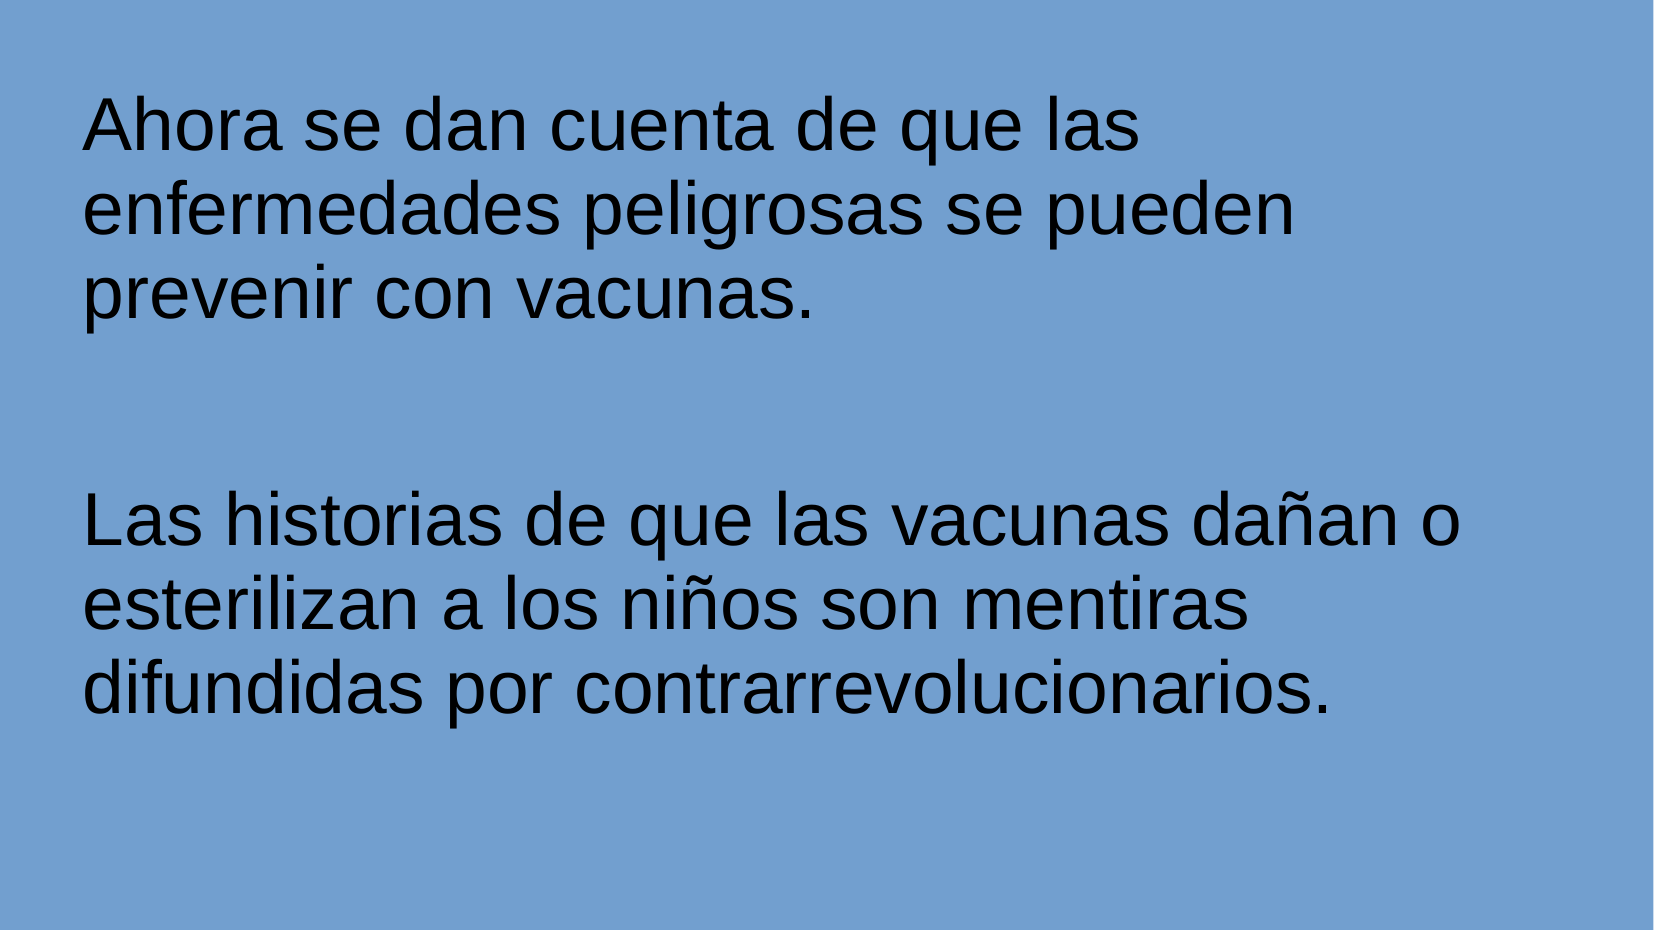

# Ahora se dan cuenta de que las enfermedades peligrosas se pueden prevenir con vacunas.
Las historias de que las vacunas dañan o esterilizan a los niños son mentiras difundidas por contrarrevolucionarios.